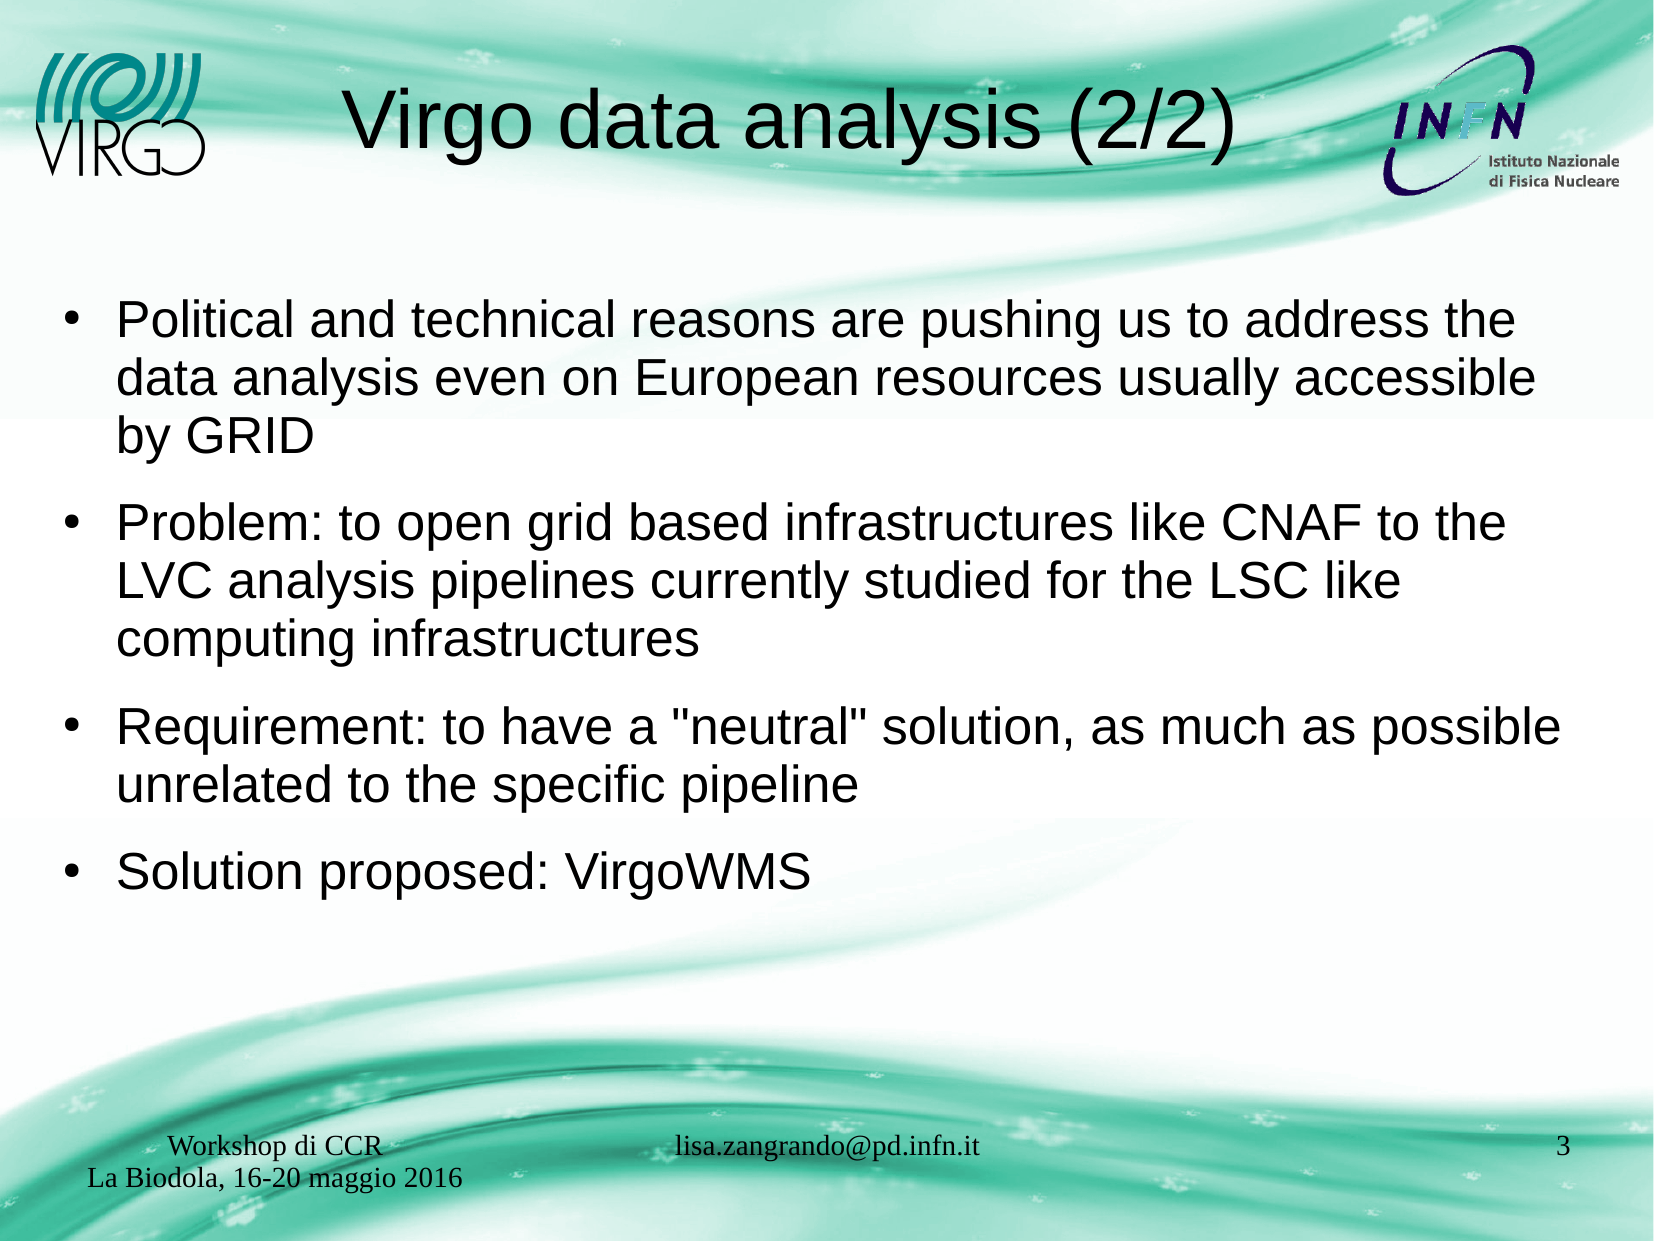

Virgo data analysis (2/2)
# Political and technical reasons are pushing us to address the data analysis even on European resources usually accessible by GRID
Problem: to open grid based infrastructures like CNAF to the LVC analysis pipelines currently studied for the LSC like computing infrastructures
Requirement: to have a "neutral" solution, as much as possible unrelated to the specific pipeline
Solution proposed: VirgoWMS
Virgo Week, Cascina, 5 Feb 2016
lisa.zangrando@pd.infn.it
3